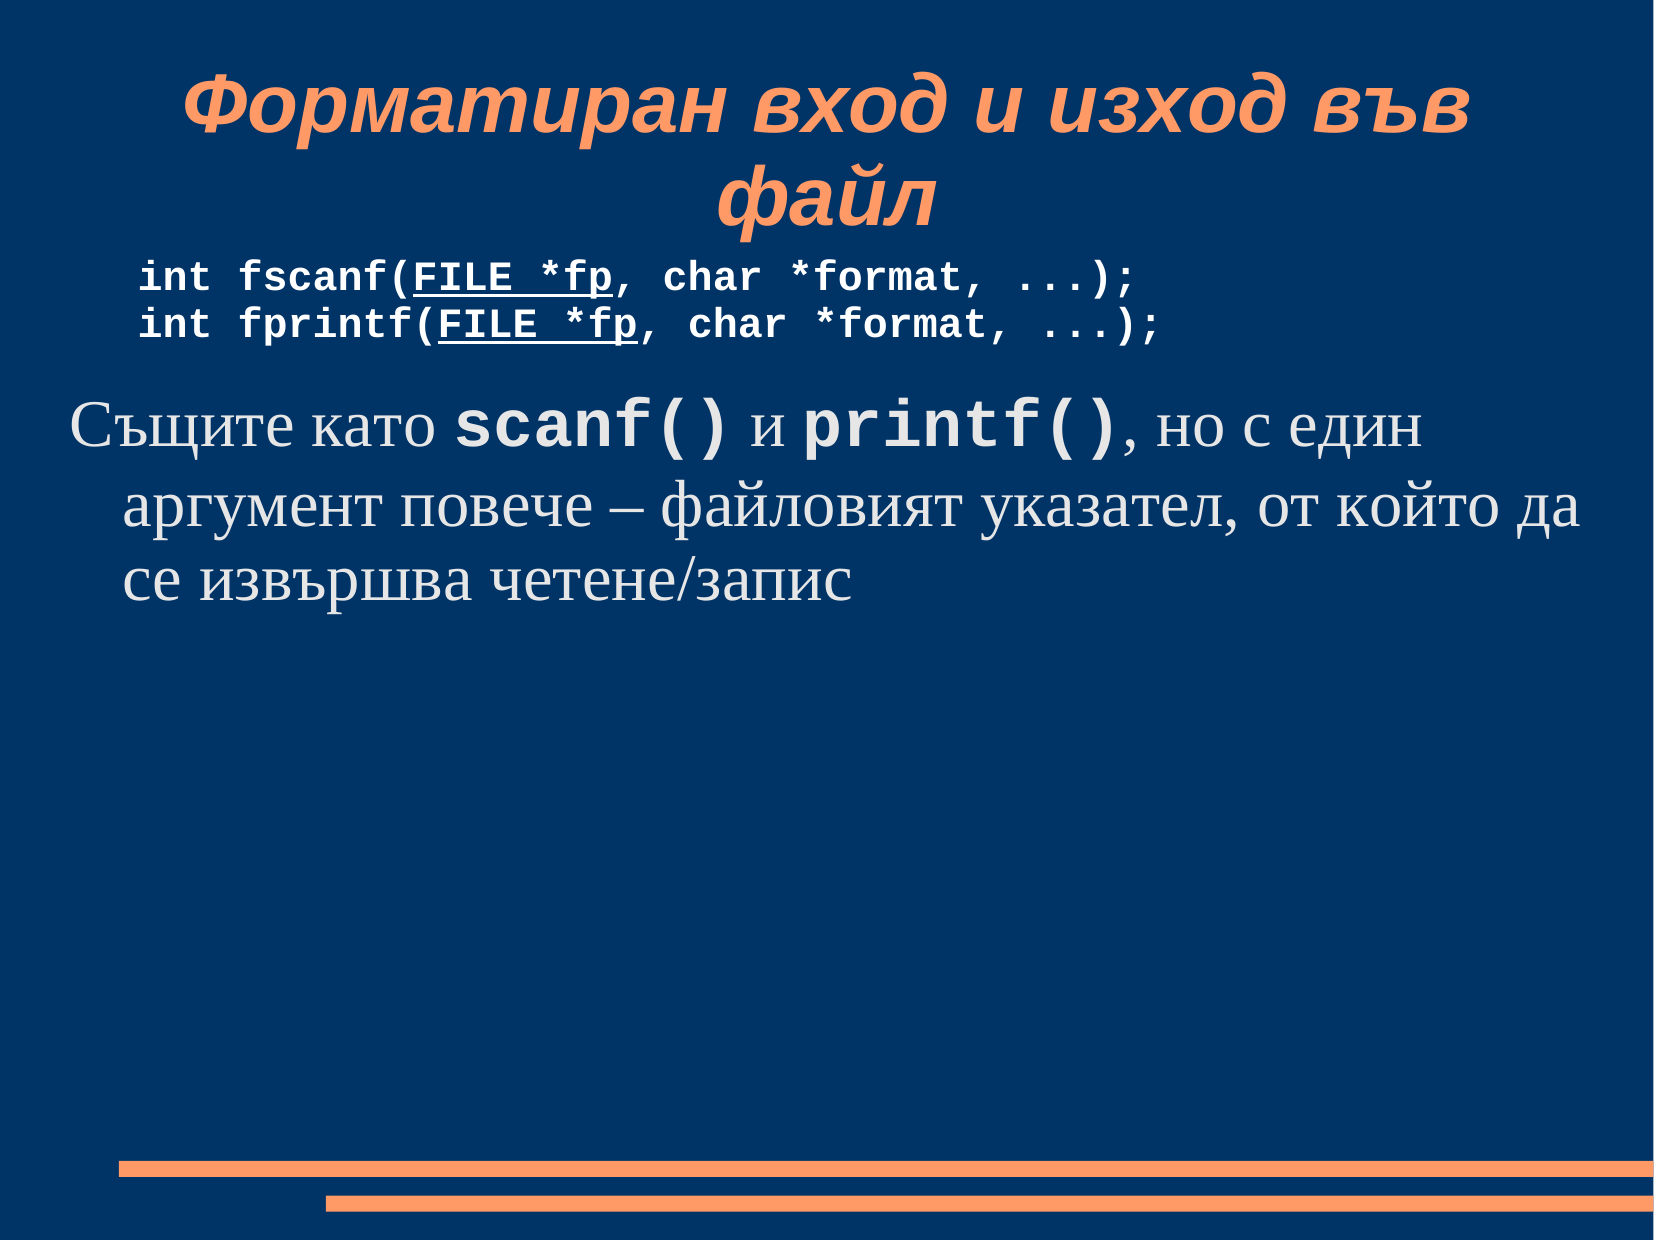

# Форматиран вход и изход във файл
int fscanf(FILE *fp, char *format, ...);
int fprintf(FILE *fp, char *format, ...);
Същите като scanf() и printf(), но с един аргумент повече – файловият указател, от който да се извършва четене/запис